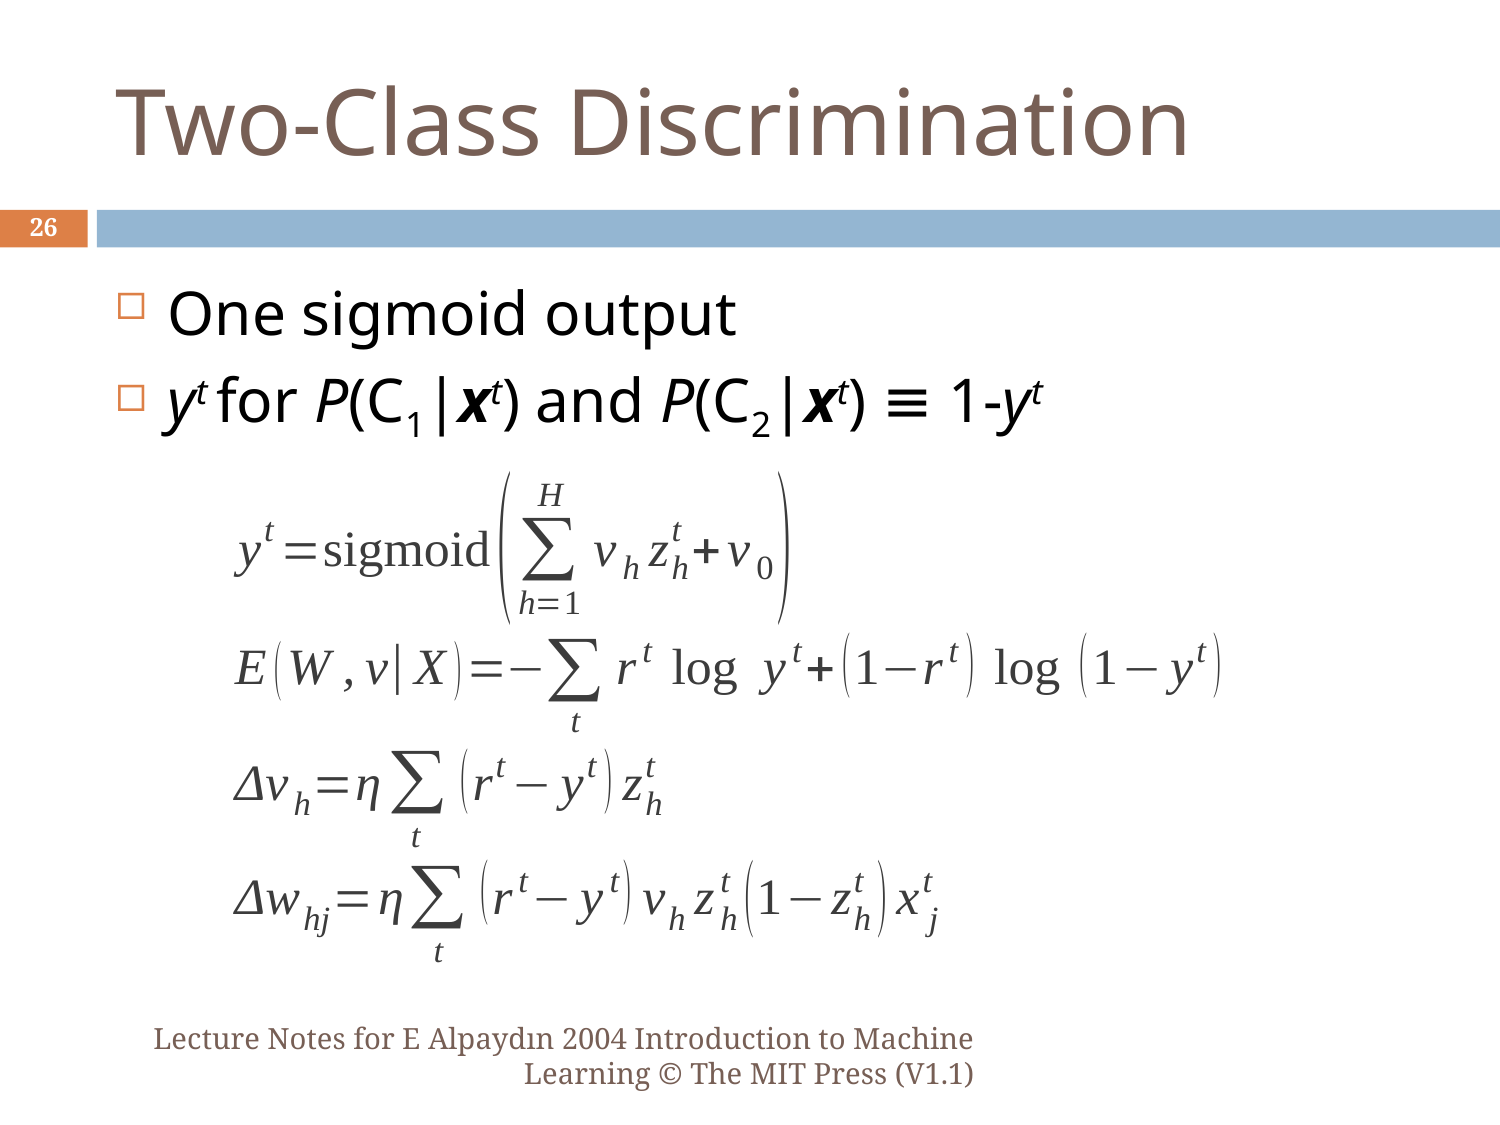

Two-Class Discrimination
# One sigmoid output
yt for P(C1|xt) and P(C2|xt) ≡ 1-yt
Lecture Notes for E Alpaydın 2004 Introduction to Machine Learning © The MIT Press (V1.1)